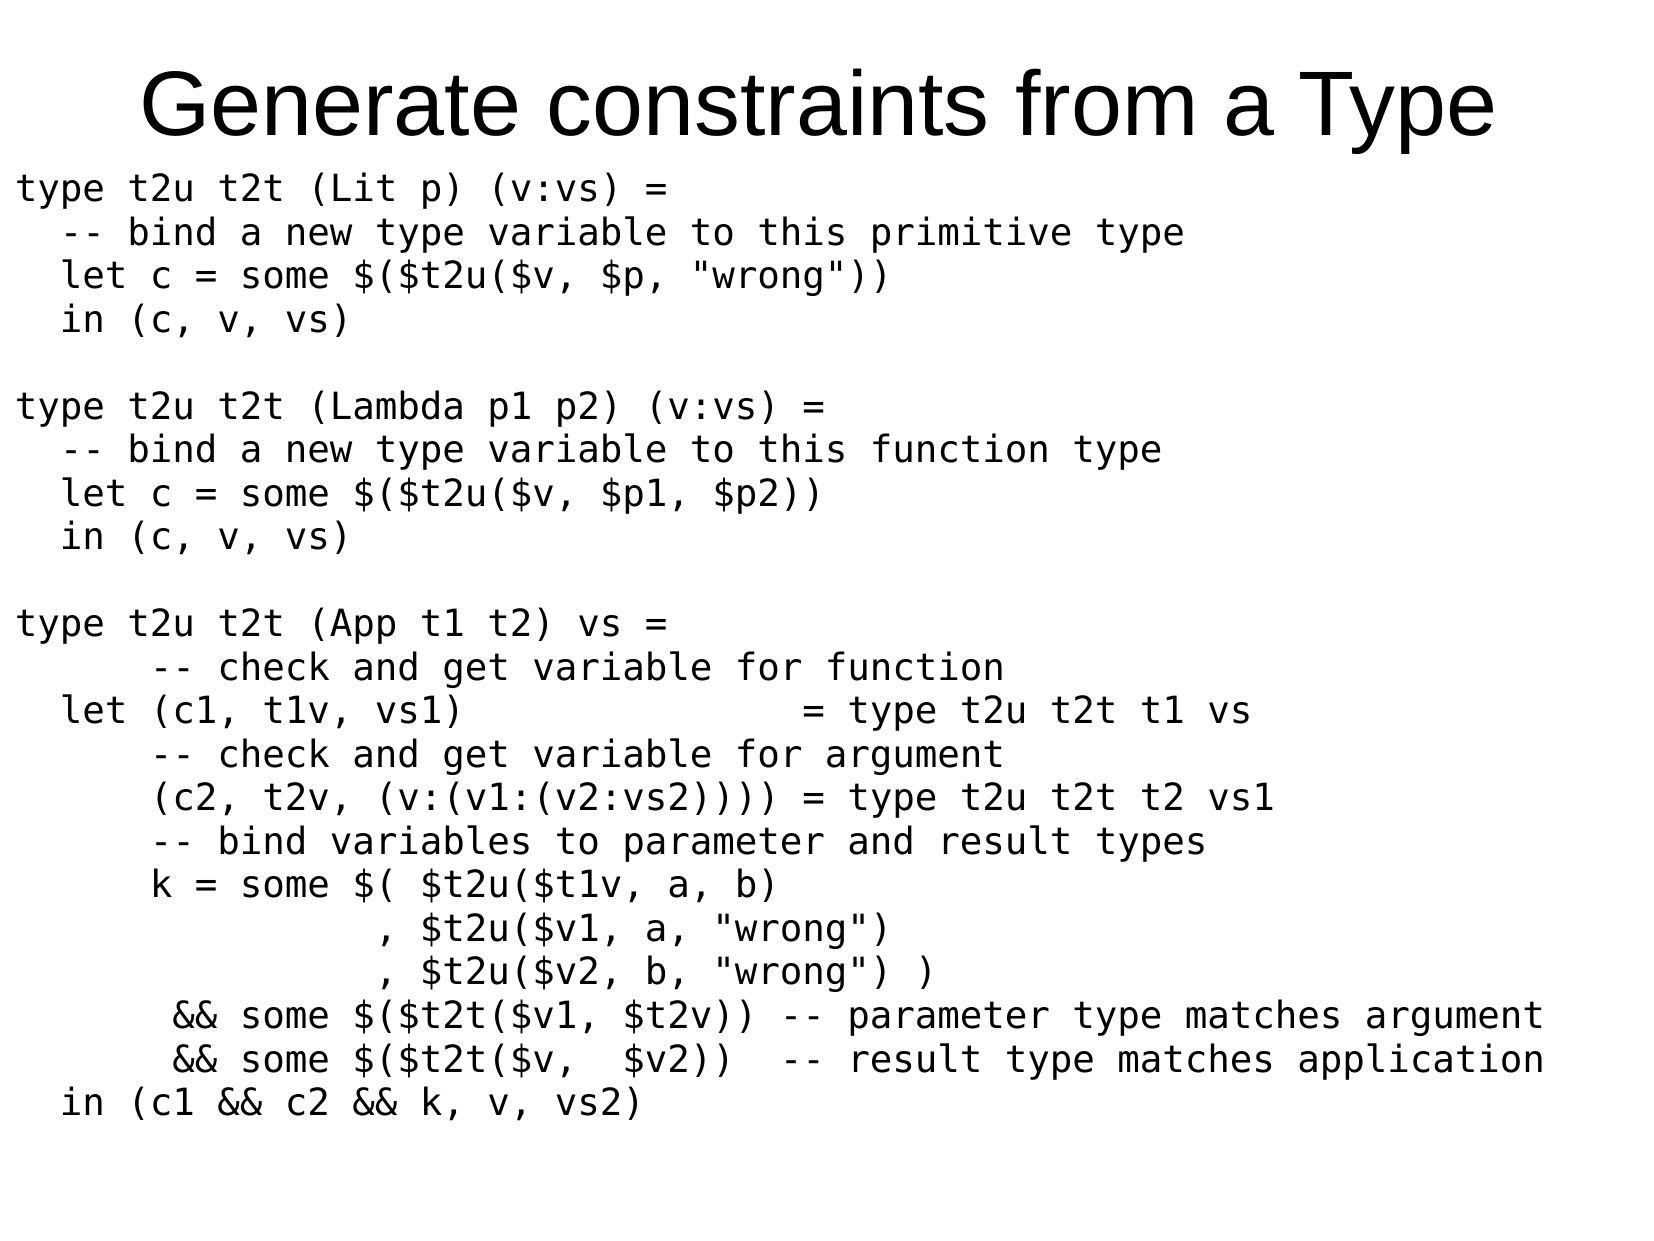

# Generate constraints from a Type
type t2u t2t (Lit p) (v:vs) =
 -- bind a new type variable to this primitive type
 let c = some $($t2u($v, $p, "wrong"))
 in (c, v, vs)
type t2u t2t (Lambda p1 p2) (v:vs) =
 -- bind a new type variable to this function type
 let c = some $($t2u($v, $p1, $p2))
 in (c, v, vs)
type t2u t2t (App t1 t2) vs =
 -- check and get variable for function
 let (c1, t1v, vs1) = type t2u t2t t1 vs
 -- check and get variable for argument
 (c2, t2v, (v:(v1:(v2:vs2)))) = type t2u t2t t2 vs1
 -- bind variables to parameter and result types
 k = some $( $t2u($t1v, a, b)
 , $t2u($v1, a, "wrong")
 , $t2u($v2, b, "wrong") )
 && some $($t2t($v1, $t2v)) -- parameter type matches argument
 && some $($t2t($v, $v2)) -- result type matches application
 in (c1 && c2 && k, v, vs2)